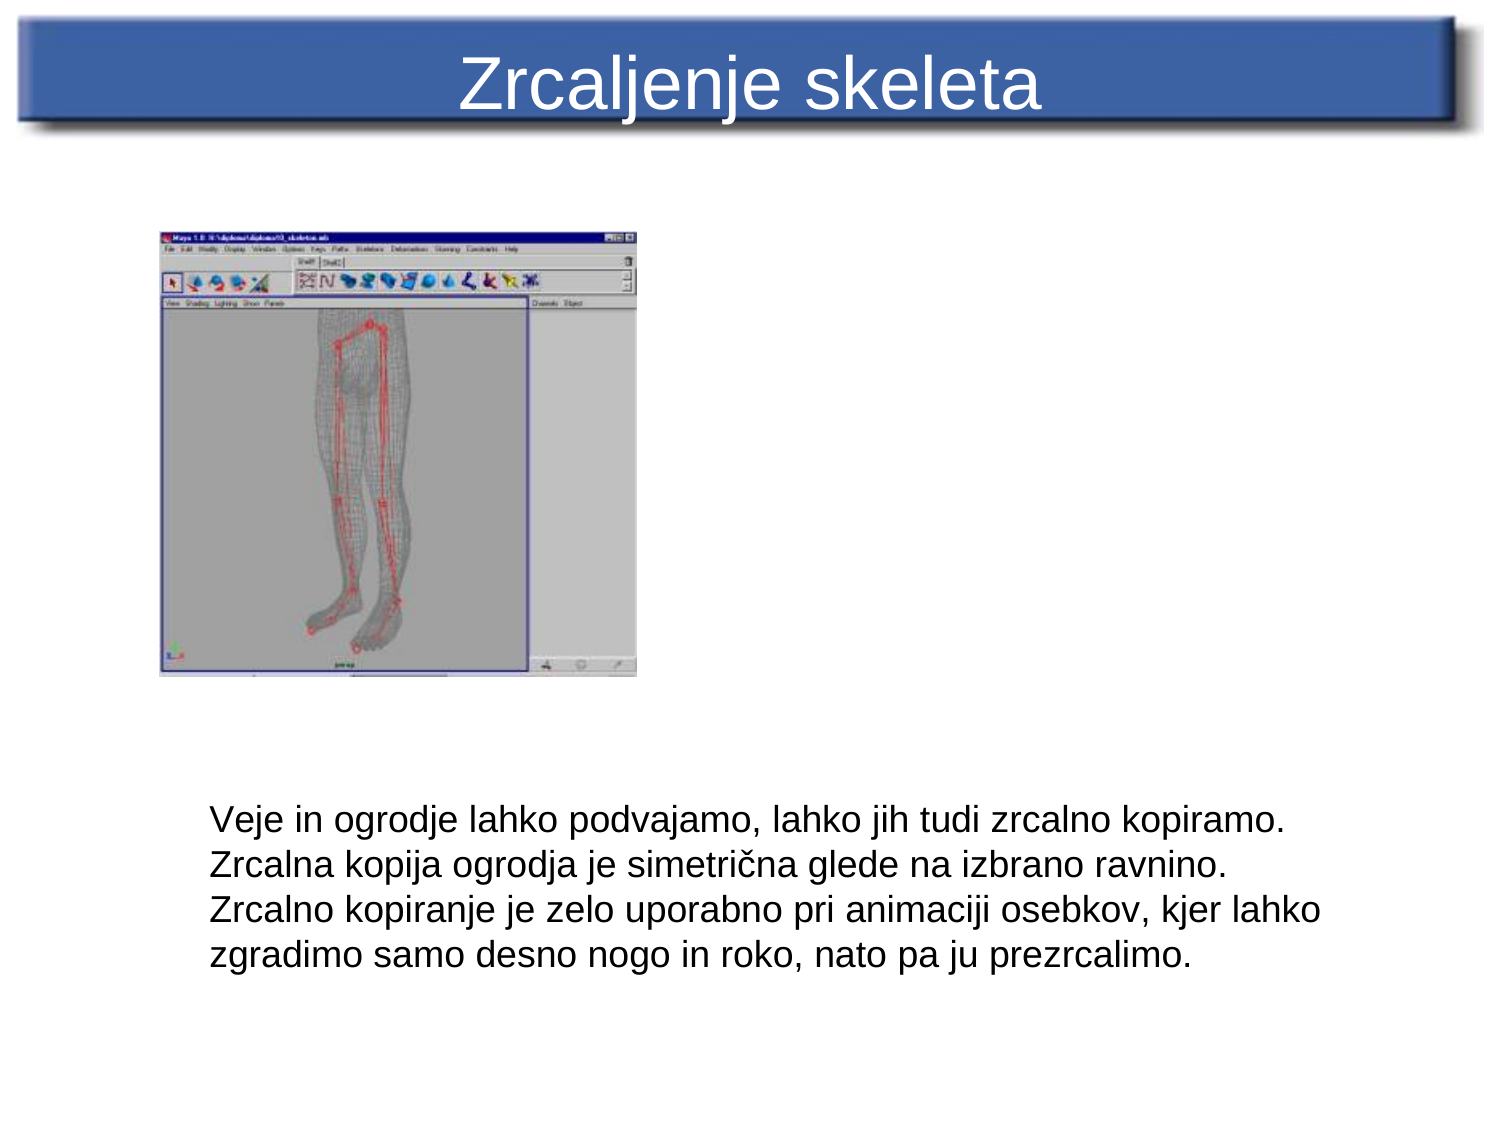

# Zrcaljenje skeleta
Veje in ogrodje lahko podvajamo, lahko jih tudi zrcalno kopiramo.  Zrcalna kopija ogrodja je simetrična glede na izbrano ravnino. Zrcalno kopiranje je zelo uporabno pri animaciji osebkov, kjer lahko zgradimo samo desno nogo in roko, nato pa ju prezrcalimo.